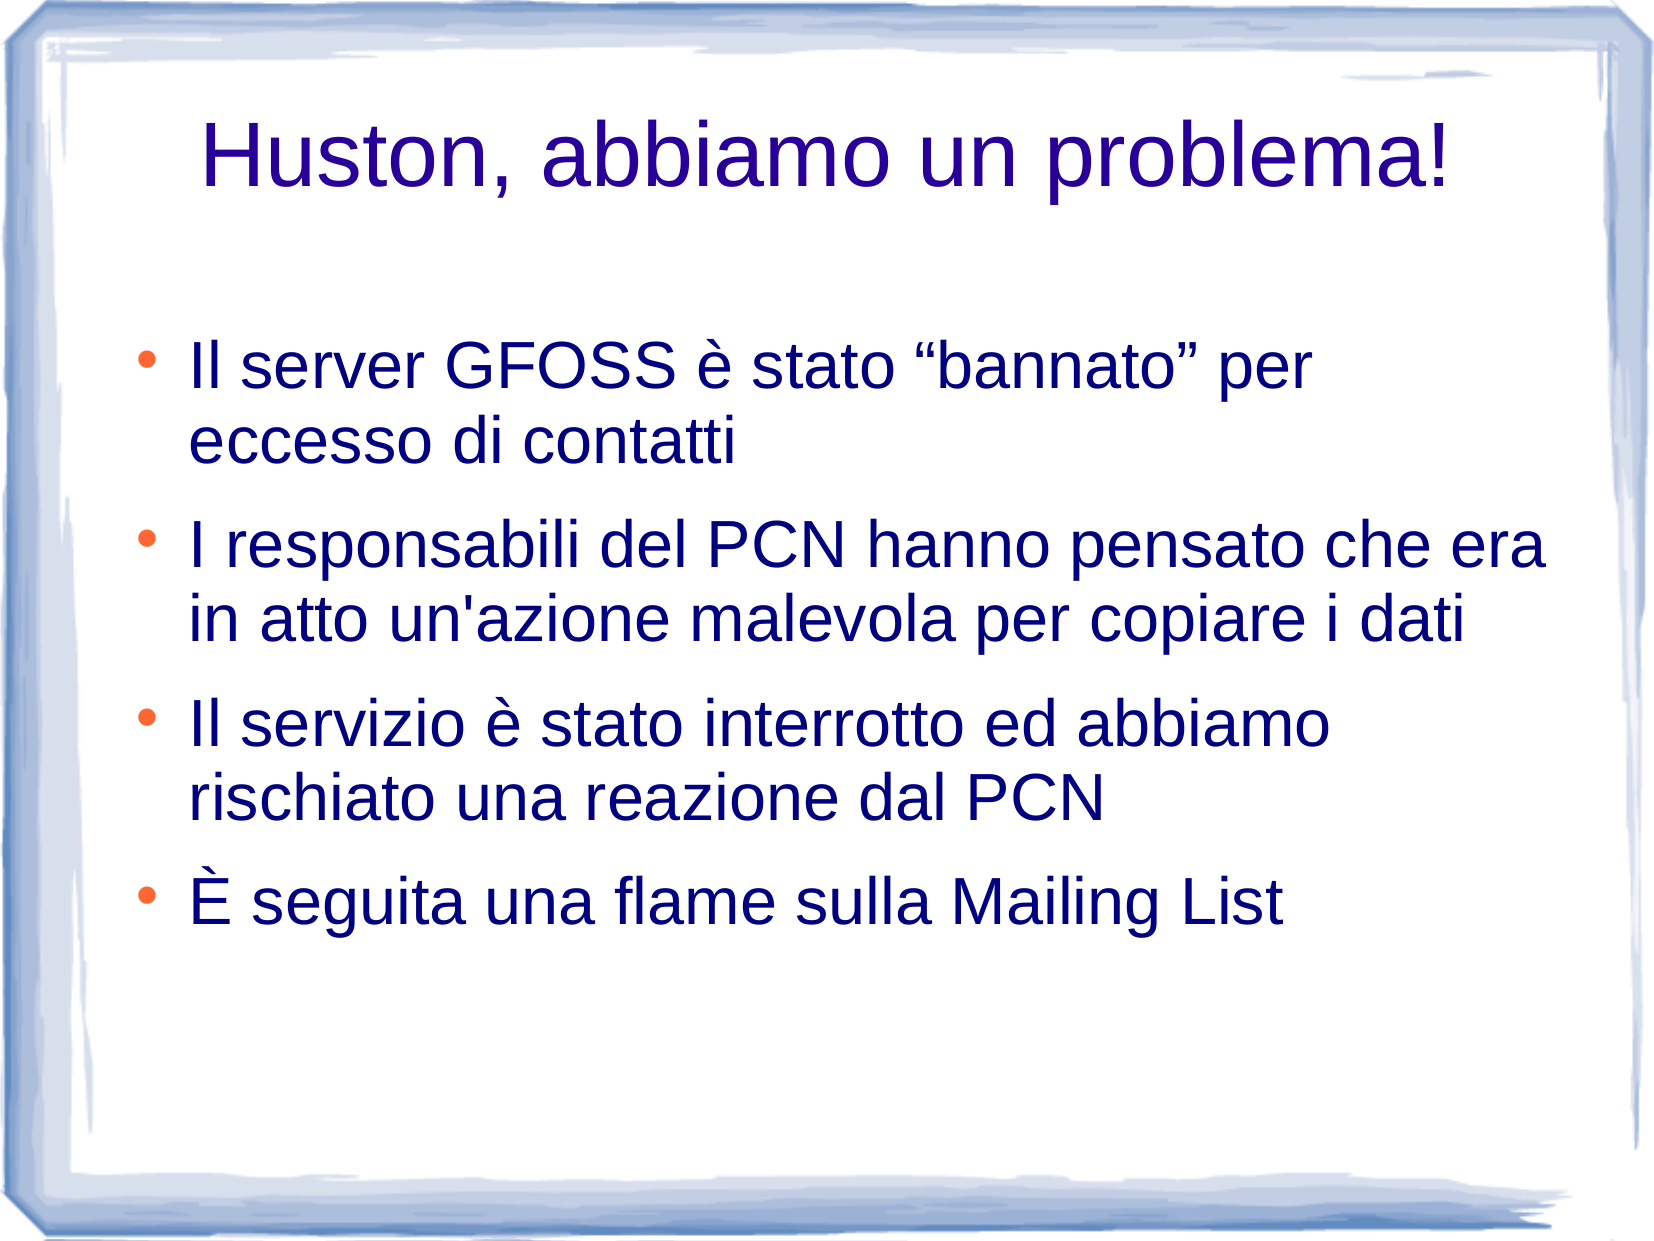

# Huston, abbiamo un problema!
Il server GFOSS è stato “bannato” per eccesso di contatti
I responsabili del PCN hanno pensato che era in atto un'azione malevola per copiare i dati
Il servizio è stato interrotto ed abbiamo rischiato una reazione dal PCN
È seguita una flame sulla Mailing List